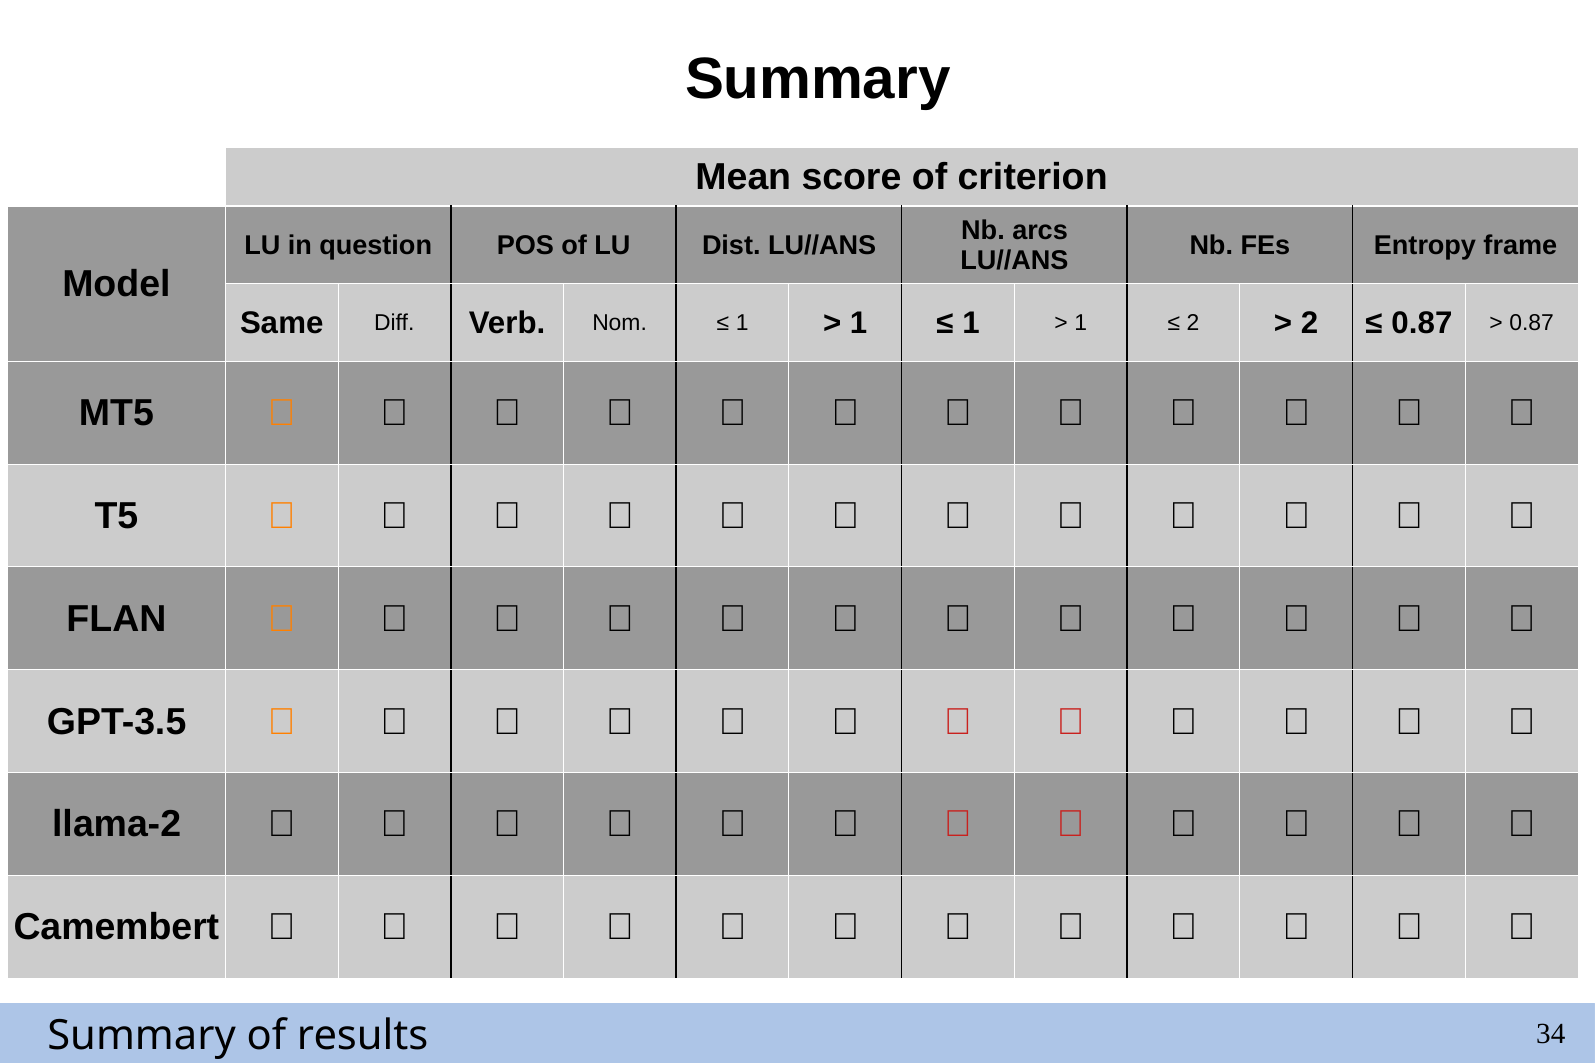

Summary
| | Mean score of criterion | | | | | | | | | | | |
| --- | --- | --- | --- | --- | --- | --- | --- | --- | --- | --- | --- | --- |
| Model | LU in question | | POS of LU | | Dist. LU//ANS | | Nb. arcs LU//ANS | | Nb. FEs | | Entropy frame | |
| | Same | Diff. | Verb. | Nom. | ≤ 1 | > 1 | ≤ 1 | > 1 | ≤ 2 | > 2 | ≤ 0.87 | > 0.87 |
| MT5 | ➕ | ➖ | ➕ | ➖ | ➖ | ➕ | ➕ | ➖ | ➖ | ➕ | ➕ | ➖ |
| T5 | ➕ | ➖ | ➕ | ➖ | ➖ | ➕ | ➕ | ➖ | ➖ | ➕ | ➕ | ➖ |
| FLAN | ➕ | ➖ | ➕ | ➖ | 🟰 | 🟰 | ➕ | ➖ | ➖ | ➕ | ➕ | ➖ |
| GPT-3.5 | ➕ | ➖ | ➕ | ➖ | ➖ | ➕ | ➖ | ➕ | ➖ | ➕ | ➕ | ➖ |
| llama-2 | ➖ | ➕ | 🟰 | 🟰 | ➖ | ➕ | ➖ | ➕ | ➖ | ➕ | ➕ | ➖ |
| Camembert | ➕ | ➖ | ➕ | ➖ | ➖ | ➕ | ➕ | ➖ | ➖ | ➕ | ➕ | ➖ |
# Summary of results